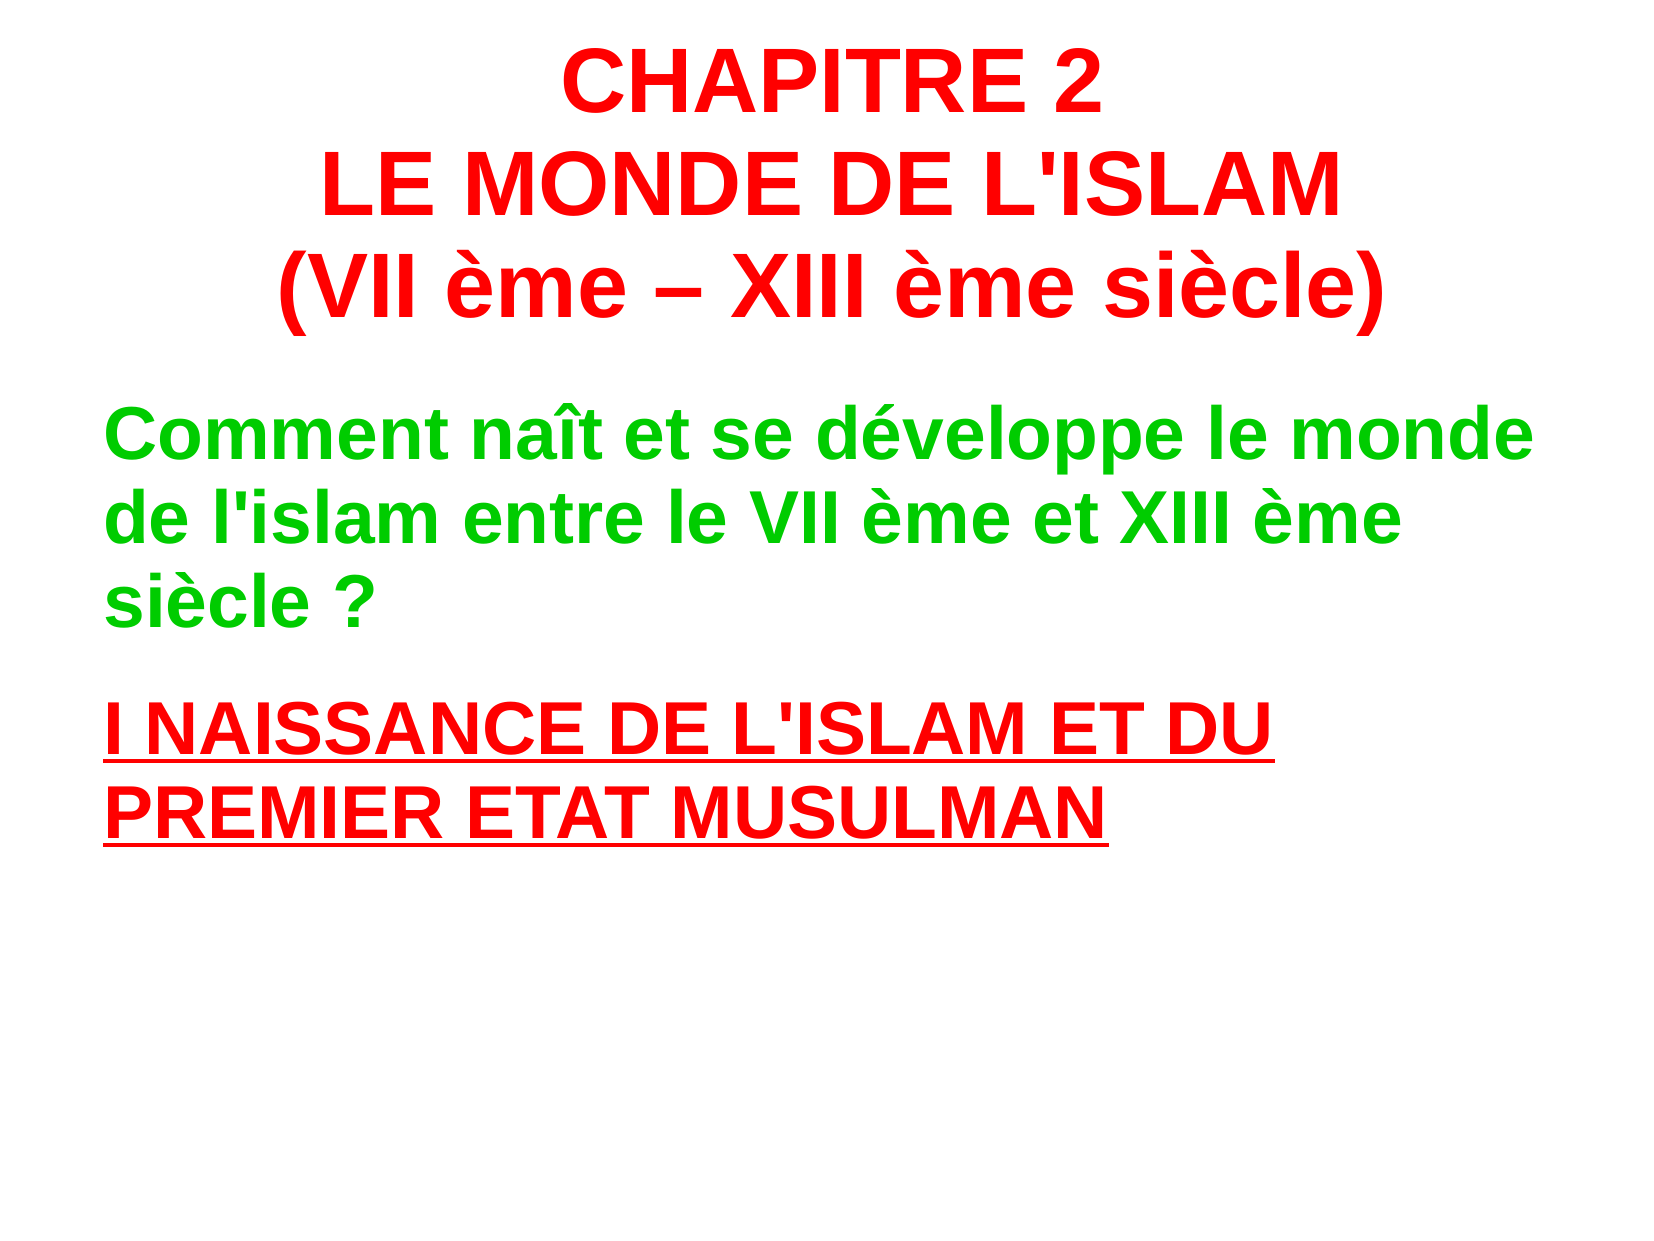

# CHAPITRE 2 LE MONDE DE L'ISLAM (VII ème – XIII ème siècle)
Comment naît et se développe le monde de l'islam entre le VII ème et XIII ème siècle ?
I NAISSANCE DE L'ISLAM ET DU PREMIER ETAT MUSULMAN